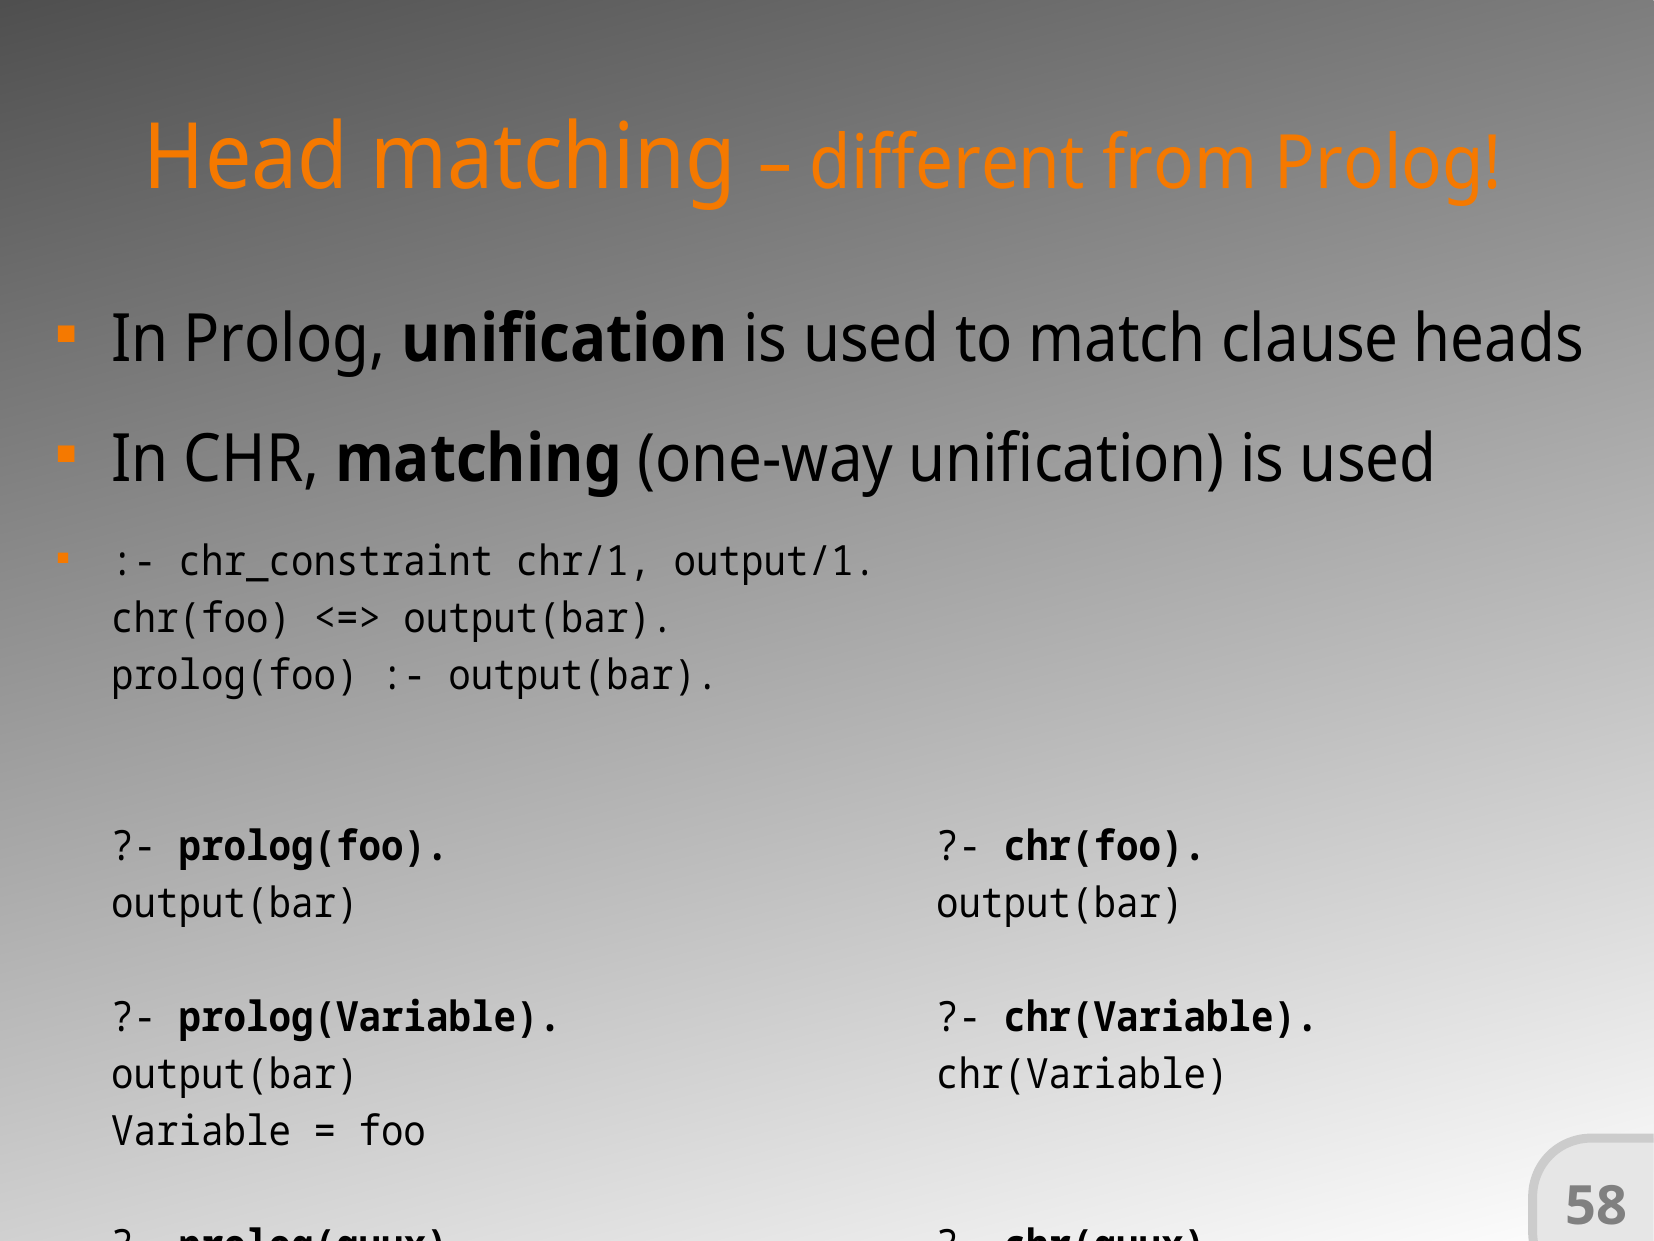

# Head matching – different from Prolog!
In Prolog, unification is used to match clause heads
In CHR, matching (one-way unification) is used
:- chr_constraint chr/1, output/1.
chr(foo) <=> output(bar).
prolog(foo) :- output(bar).
?- prolog(foo).							?- chr(foo).
output(bar)								output(bar)
?- prolog(Variable).					?- chr(Variable).
output(bar)								chr(Variable)
Variable = foo
?- prolog(quux).							?- chr(quux).
No											chr(quux)
58